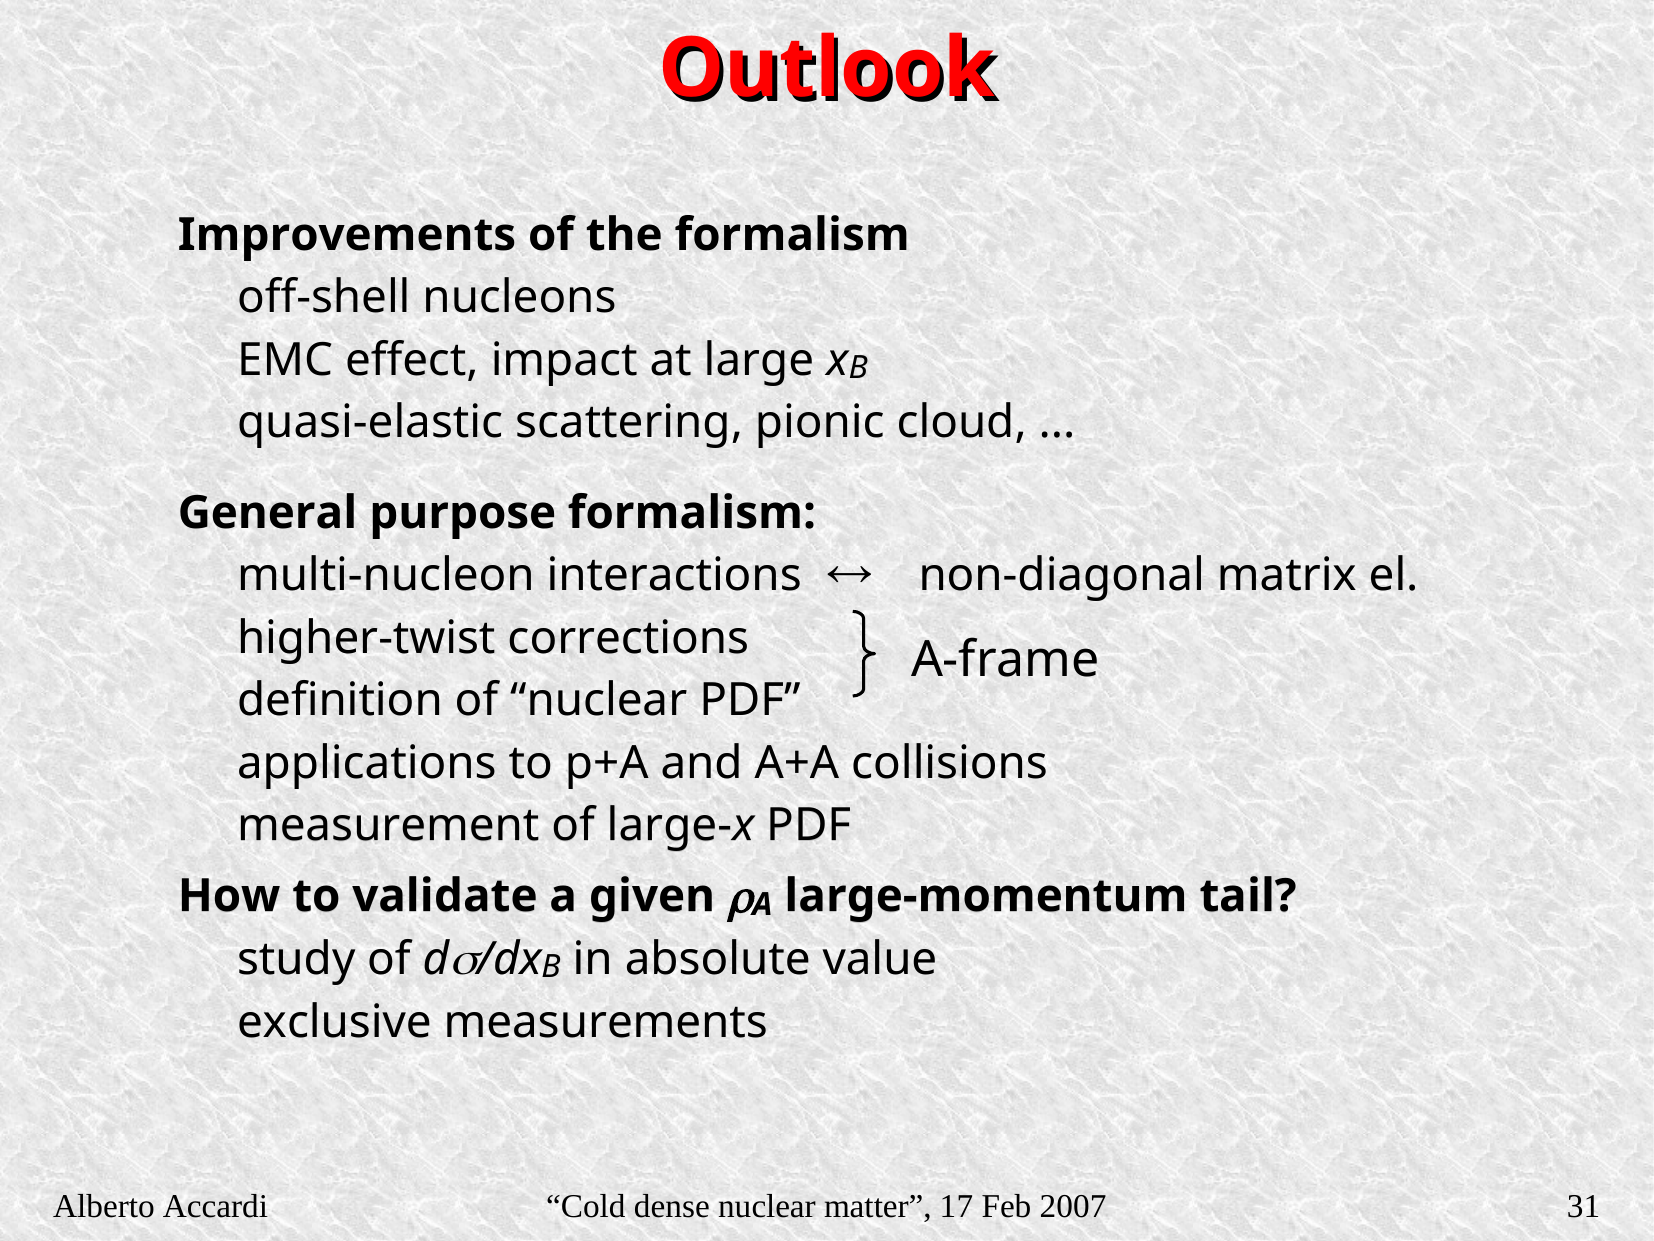

Outlook
Improvements of the formalism
off-shell nucleons
EMC effect, impact at large xB
quasi-elastic scattering, pionic cloud, ...
General purpose formalism:
multi-nucleon interactions  non-diagonal matrix el.
higher-twist corrections
definition of “nuclear PDF”
applications to p+A and A+A collisions
measurement of large-x PDF
A-frame
General purpose formalism:
multi-nucleon interactions  non-diagonal matrix el.
higher-twist corrections
definition of “nuclear PDF”
applications to p+A and A+A collisions
measurement of large-x PDF
A-frame
How to validate a given rA large-momentum tail?
study of ds/dxB in absolute value
exclusive measurements
How to validate a given rA large-momentum tail?
study of ds/dxB in absolute value
exclusive measurements
Alberto Accardi
Hot Quarks 2006
31